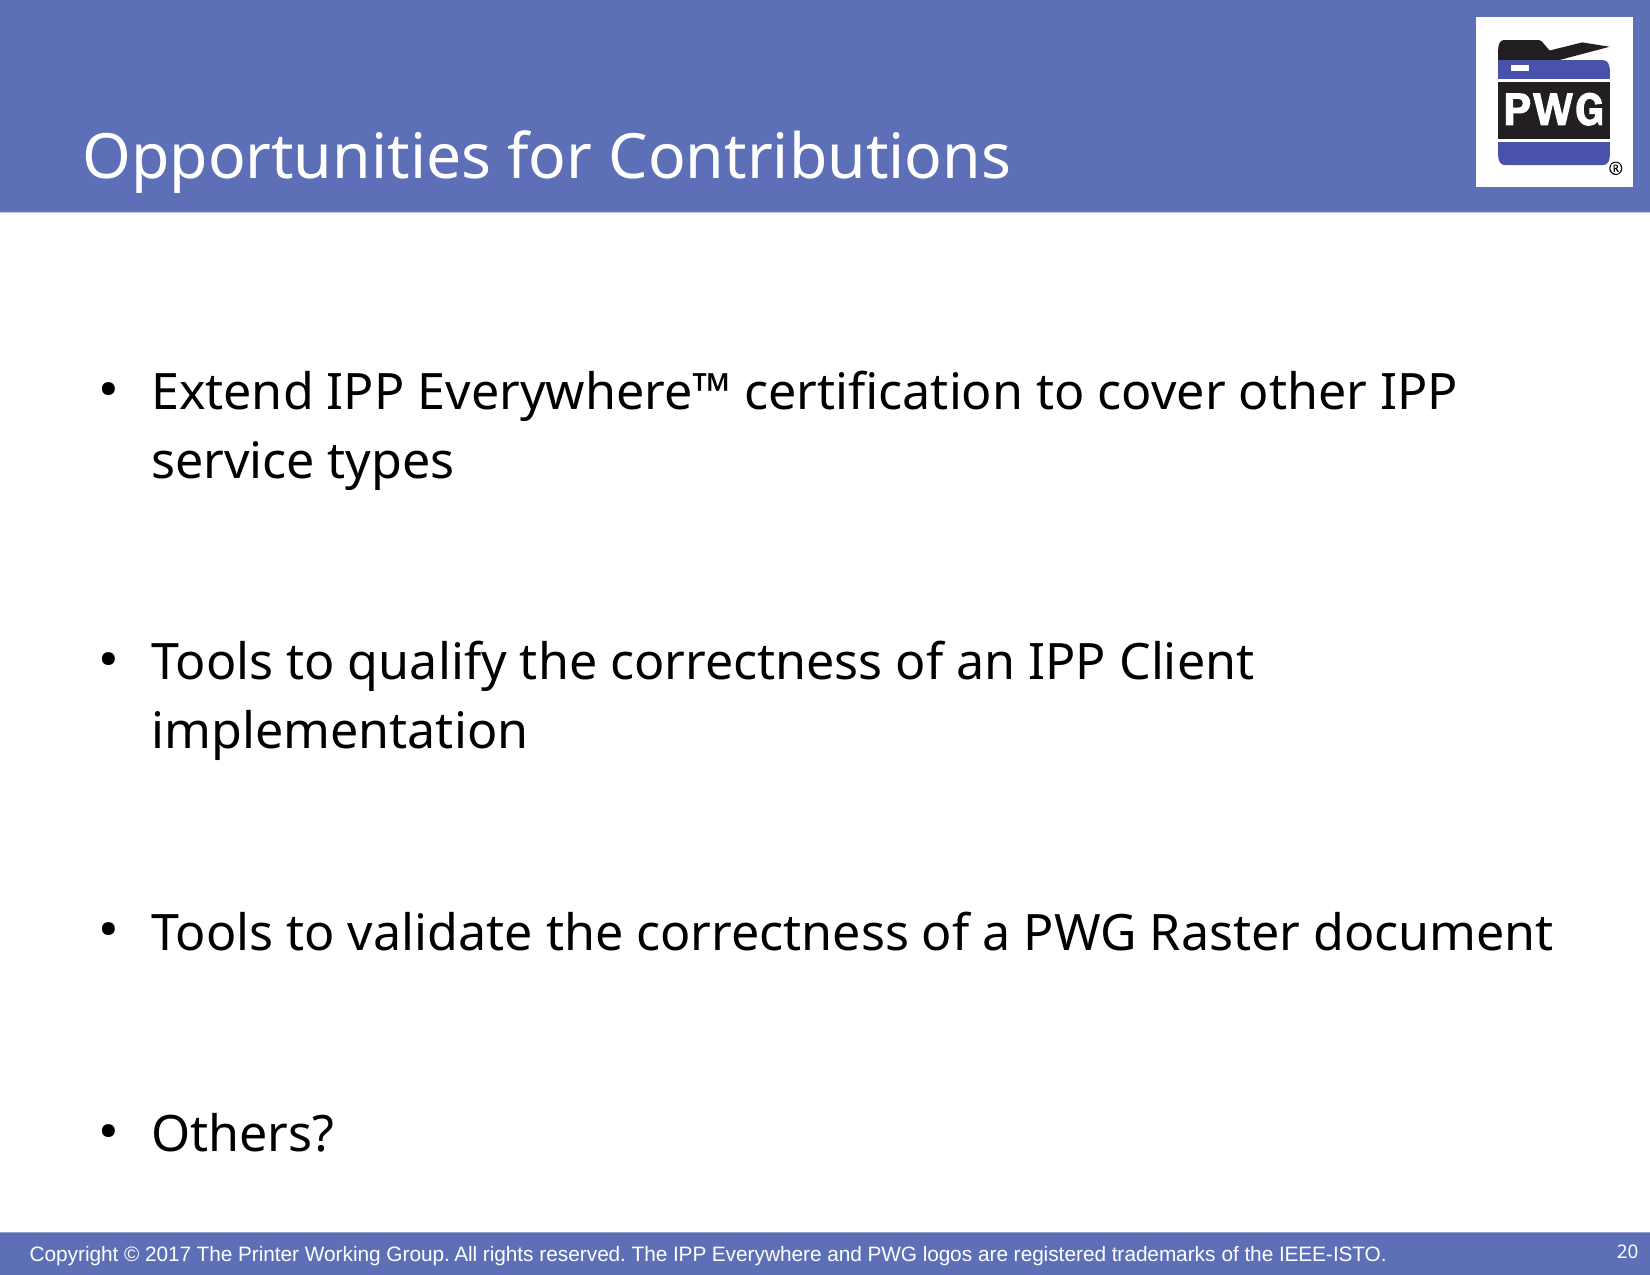

# Opportunities for Contributions
Extend IPP Everywhere™ certification to cover other IPP service types
Tools to qualify the correctness of an IPP Client implementation
Tools to validate the correctness of a PWG Raster document
Others?